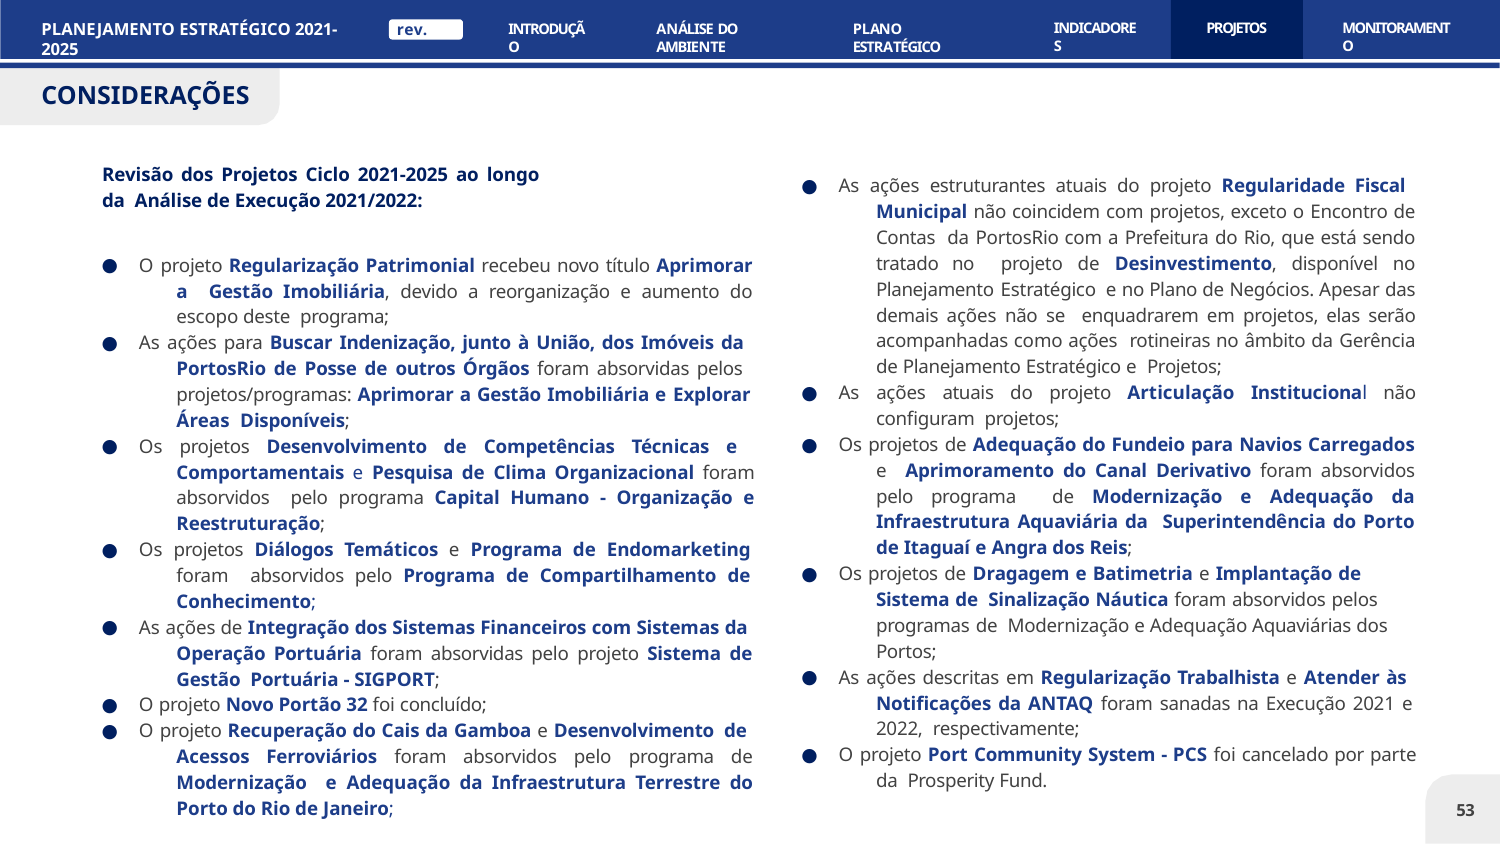

PLANEJAMENTO ESTRATÉGICO 2021-2025
INDICADORES
PROJETOS
MONITORAMENTO
rev. 2022
INTRODUÇÃO
ANÁLISE DO AMBIENTE
PLANO ESTRATÉGICO
CONSIDERAÇÕES
Revisão dos Projetos Ciclo 2021-2025 ao longo da Análise de Execução 2021/2022:
As ações estruturantes atuais do projeto Regularidade Fiscal Municipal não coincidem com projetos, exceto o Encontro de Contas da PortosRio com a Prefeitura do Rio, que está sendo tratado no projeto de Desinvestimento, disponível no Planejamento Estratégico e no Plano de Negócios. Apesar das demais ações não se enquadrarem em projetos, elas serão acompanhadas como ações rotineiras no âmbito da Gerência de Planejamento Estratégico e Projetos;
As ações atuais do projeto Articulação Institucional não conﬁguram projetos;
Os projetos de Adequação do Fundeio para Navios Carregados e Aprimoramento do Canal Derivativo foram absorvidos pelo programa de Modernização e Adequação da Infraestrutura Aquaviária da Superintendência do Porto de Itaguaí e Angra dos Reis;
Os projetos de Dragagem e Batimetria e Implantação de Sistema de Sinalização Náutica foram absorvidos pelos programas de Modernização e Adequação Aquaviárias dos Portos;
As ações descritas em Regularização Trabalhista e Atender às Notiﬁcações da ANTAQ foram sanadas na Execução 2021 e 2022, respectivamente;
O projeto Port Community System - PCS foi cancelado por parte da Prosperity Fund.
O projeto Regularização Patrimonial recebeu novo título Aprimorar a Gestão Imobiliária, devido a reorganização e aumento do escopo deste programa;
As ações para Buscar Indenização, junto à União, dos Imóveis da PortosRio de Posse de outros Órgãos foram absorvidas pelos projetos/programas: Aprimorar a Gestão Imobiliária e Explorar Áreas Disponíveis;
Os projetos Desenvolvimento de Competências Técnicas e Comportamentais e Pesquisa de Clima Organizacional foram absorvidos pelo programa Capital Humano - Organização e Reestruturação;
Os projetos Diálogos Temáticos e Programa de Endomarketing foram absorvidos pelo Programa de Compartilhamento de Conhecimento;
As ações de Integração dos Sistemas Financeiros com Sistemas da Operação Portuária foram absorvidas pelo projeto Sistema de Gestão Portuária - SIGPORT;
O projeto Novo Portão 32 foi concluído;
O projeto Recuperação do Cais da Gamboa e Desenvolvimento de Acessos Ferroviários foram absorvidos pelo programa de Modernização e Adequação da Infraestrutura Terrestre do Porto do Rio de Janeiro;